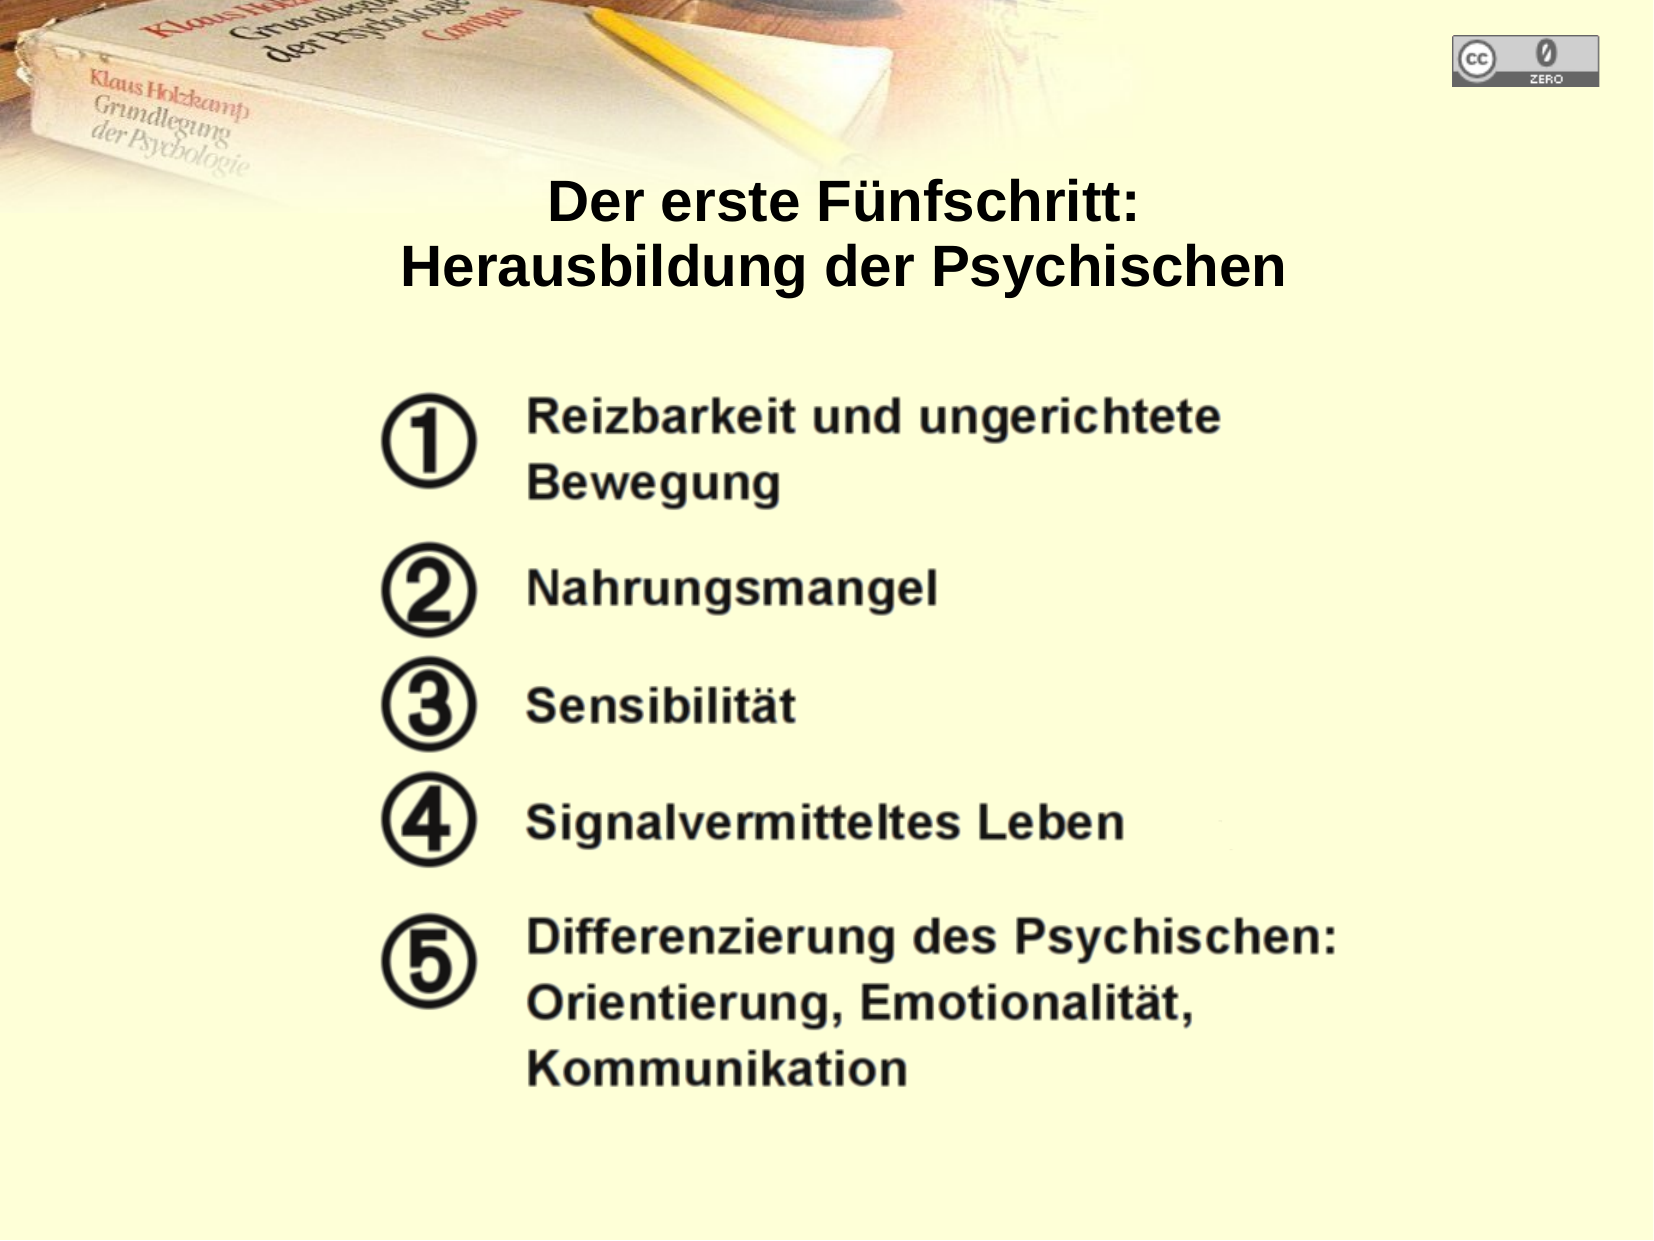

# Der erste Fünfschritt: Herausbildung der Psychischen